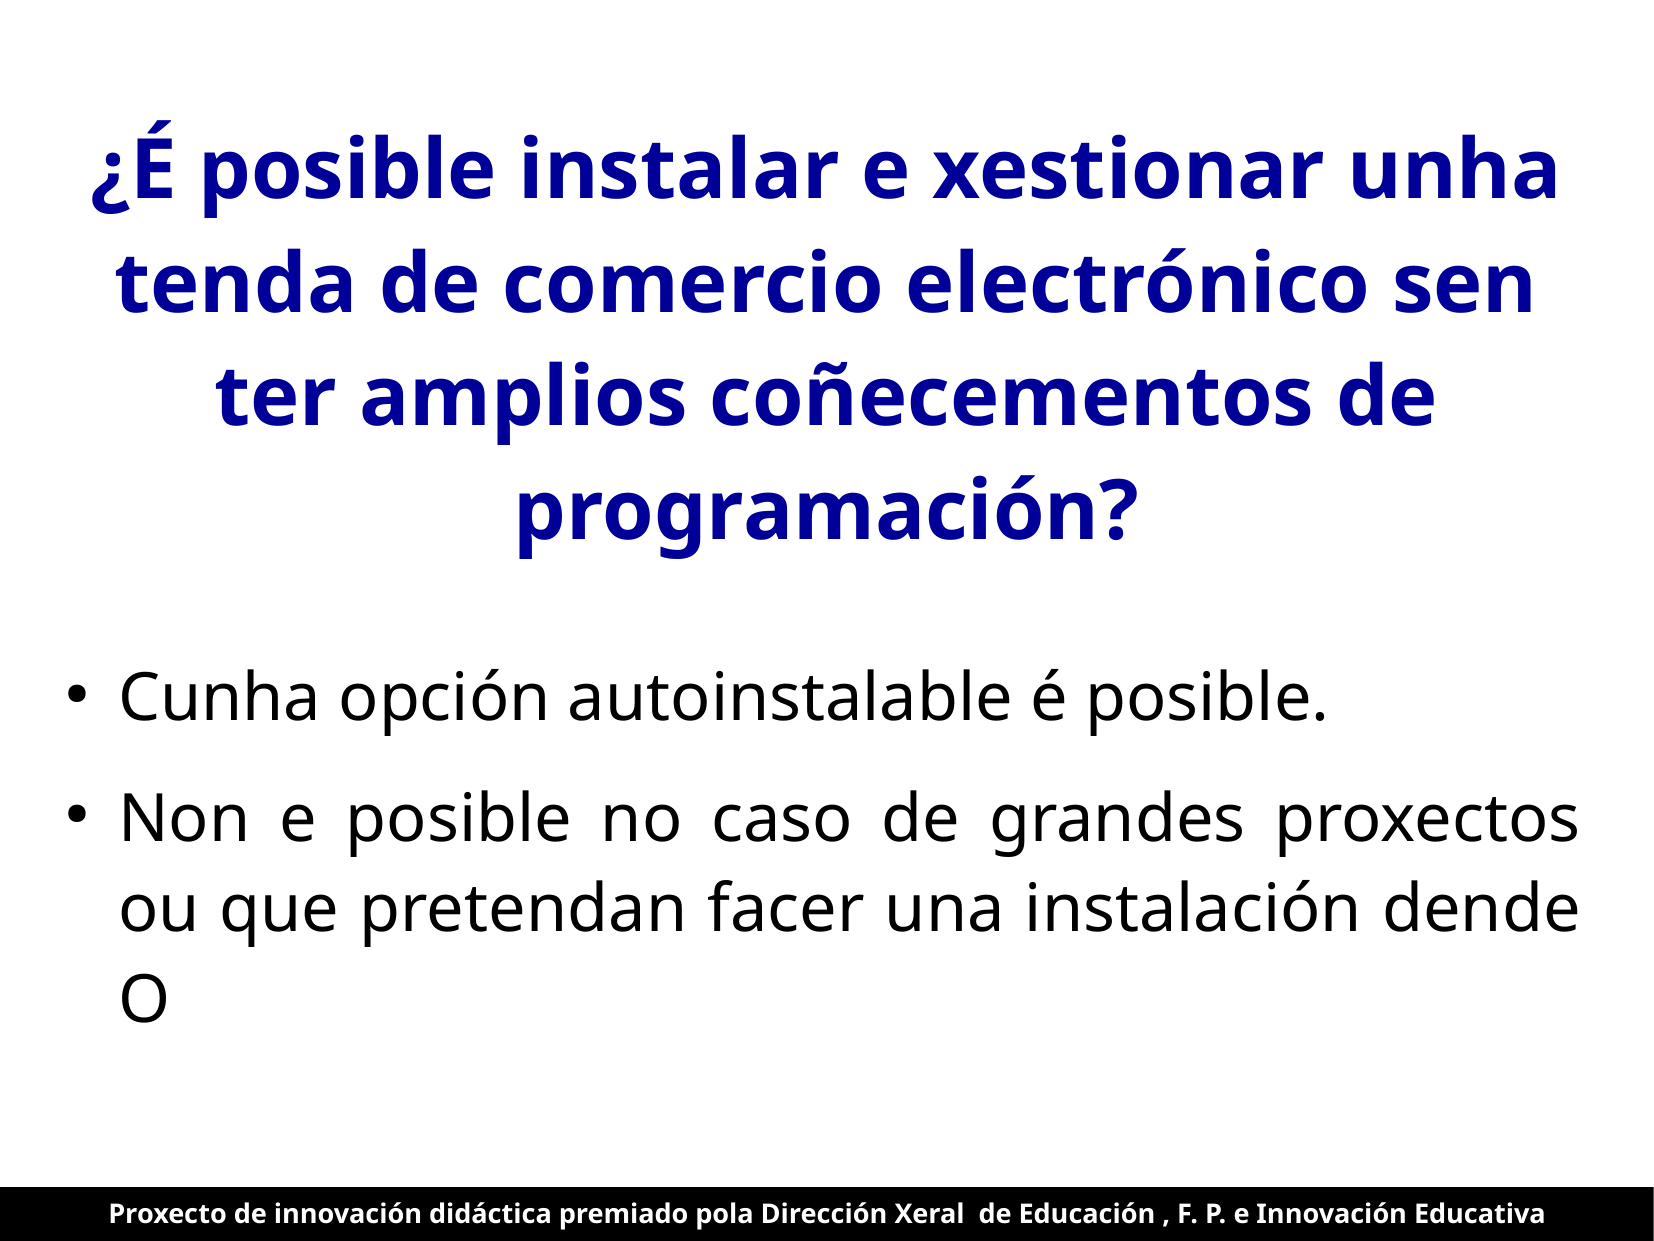

# ¿É posible instalar e xestionar unha tenda de comercio electrónico sen ter amplios coñecementos de programación?
Cunha opción autoinstalable é posible.
Non e posible no caso de grandes proxectos ou que pretendan facer una instalación dende O